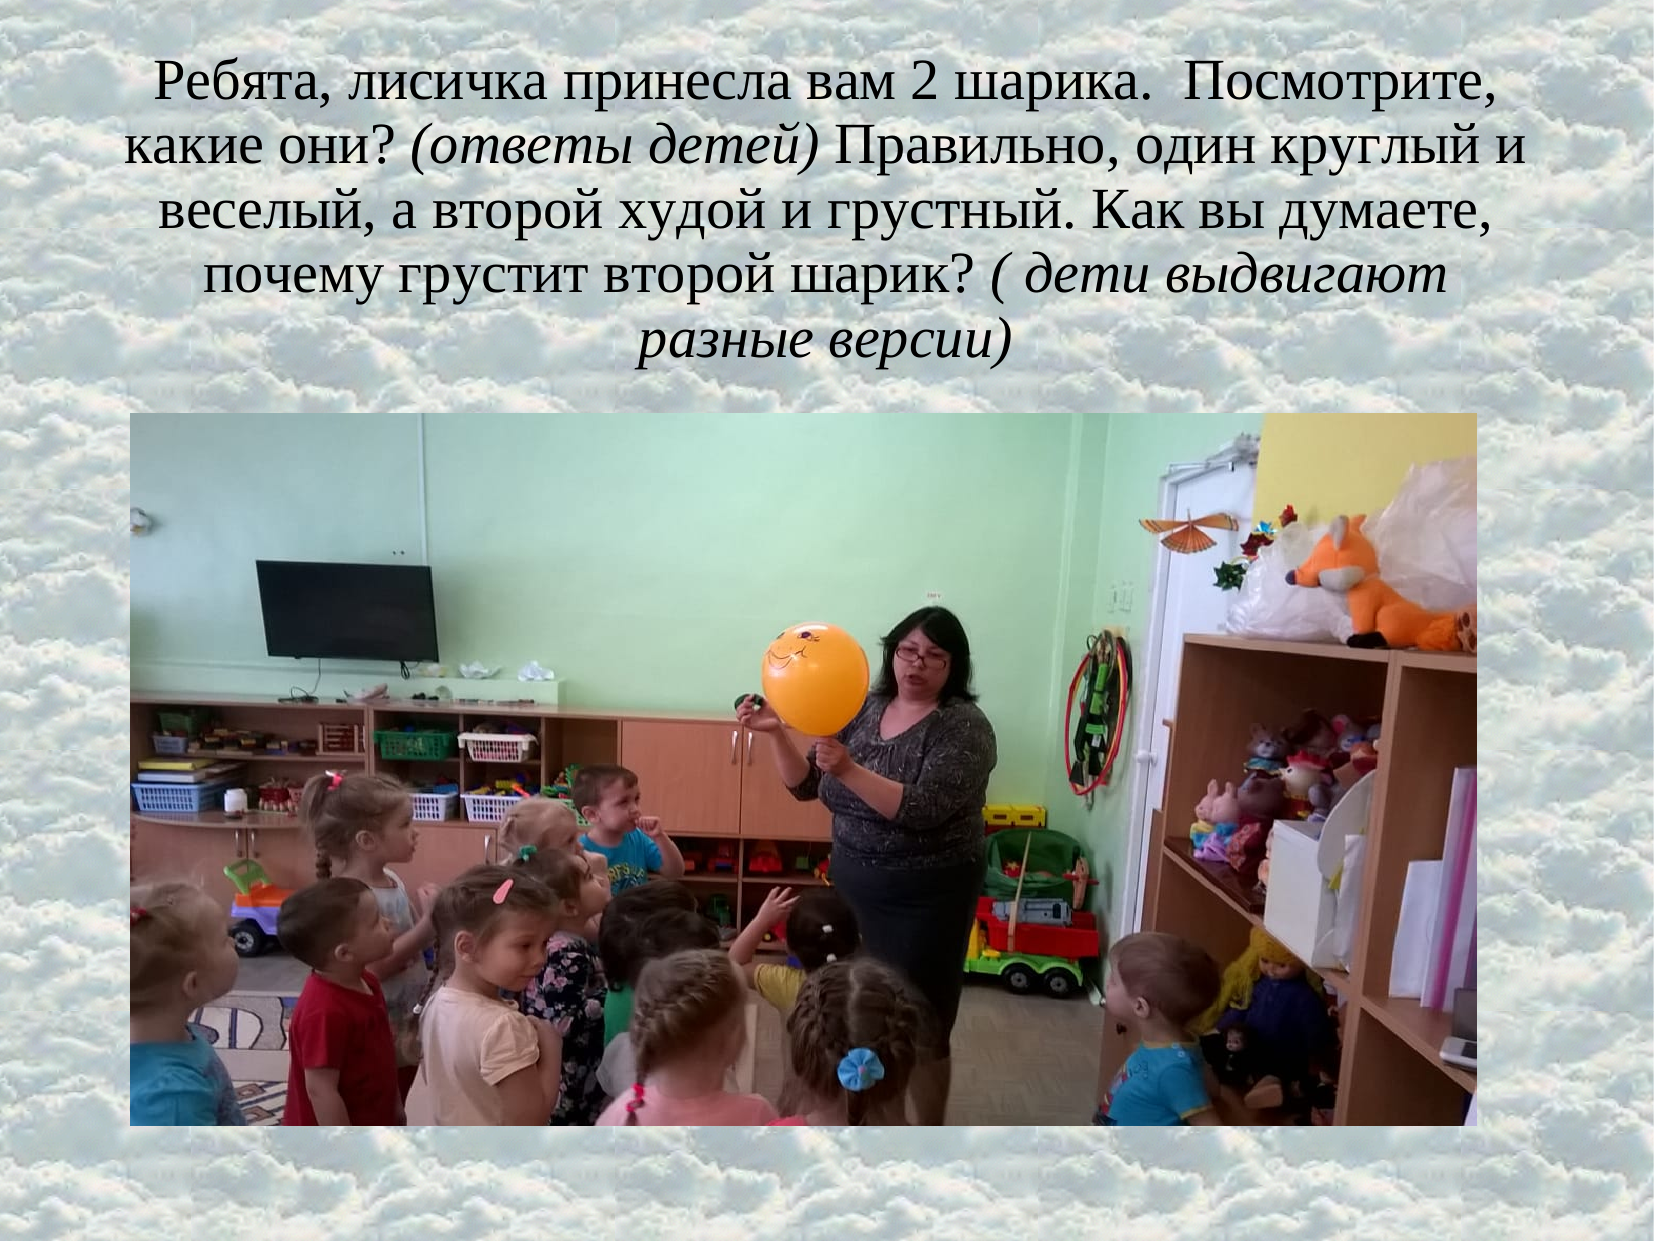

# Ребята, лисичка принесла вам 2 шарика. Посмотрите, какие они? (ответы детей) Правильно, один круглый и веселый, а второй худой и грустный. Как вы думаете, почему грустит второй шарик? ( дети выдвигают разные версии)